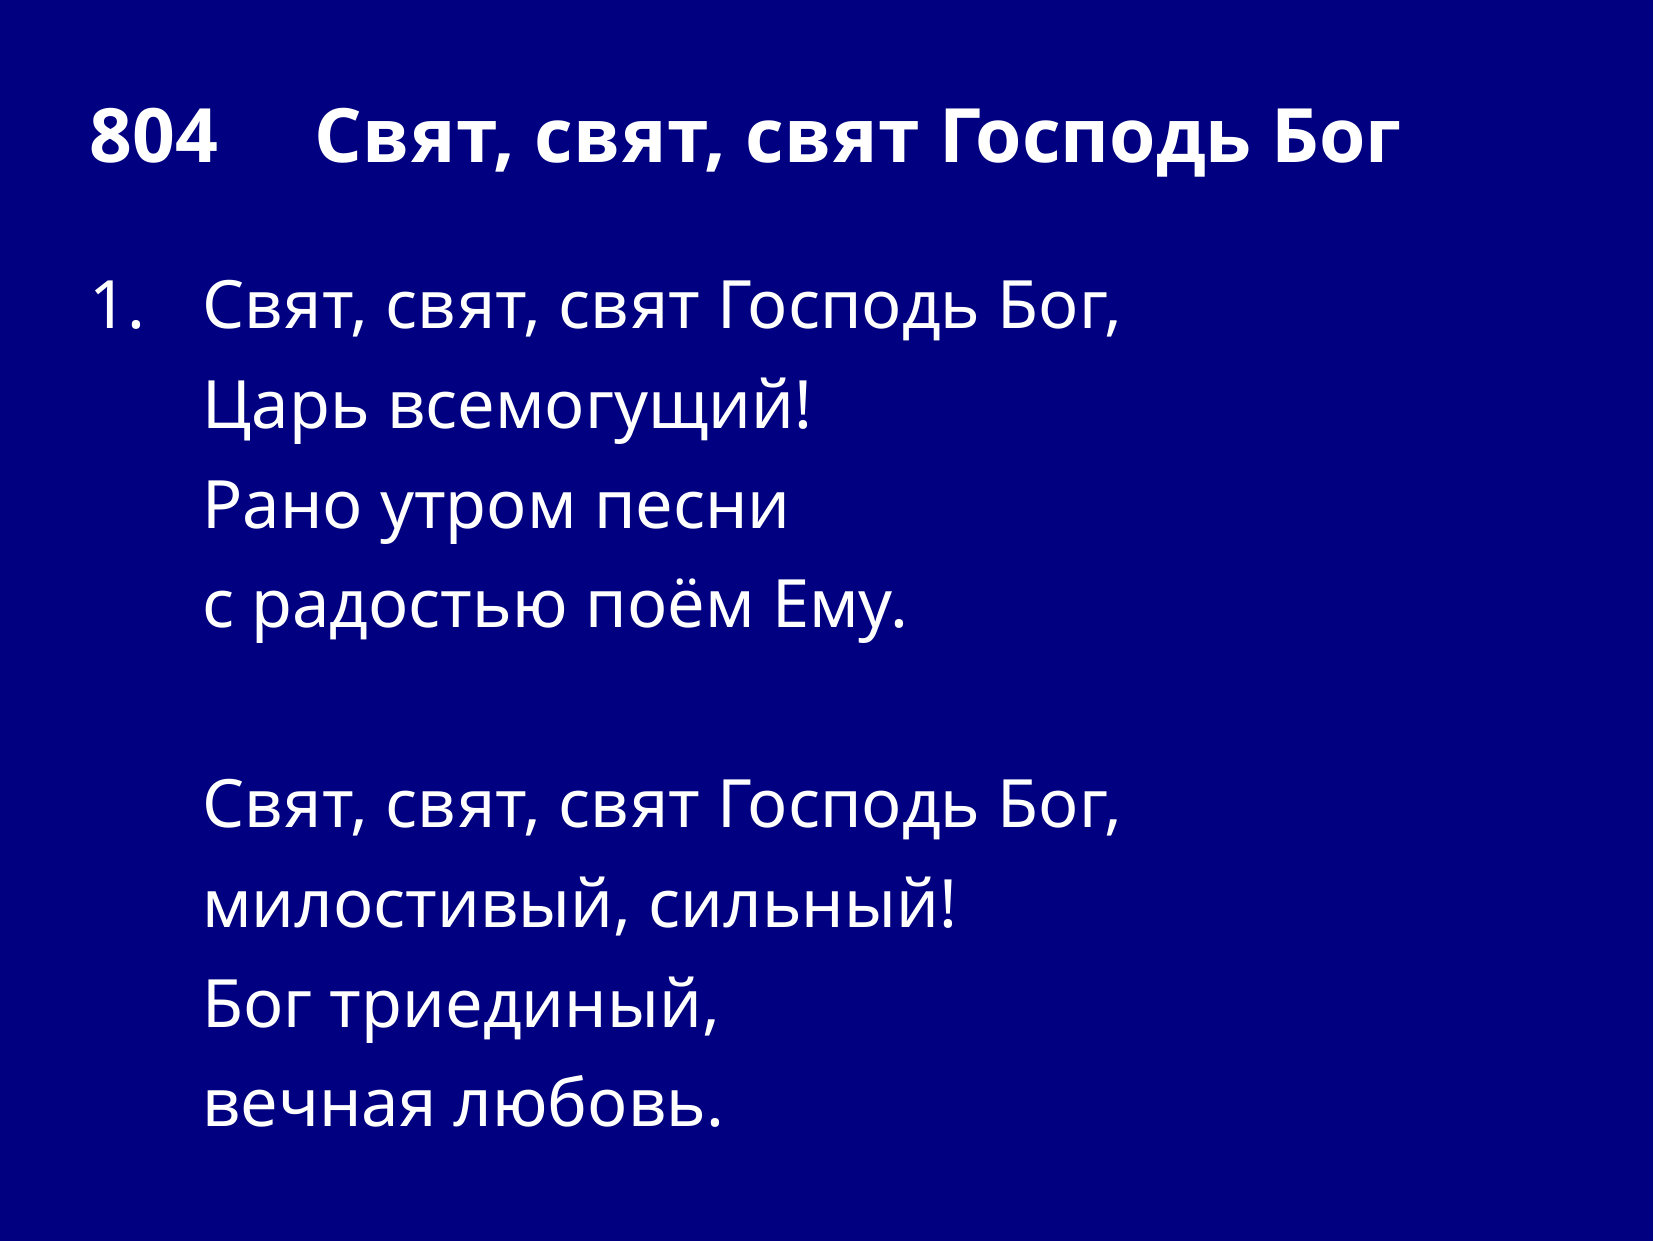

804	Свят, свят, свят Господь Бог
1.	Свят, свят, свят Господь Бог,
	Царь всемогущий!
	Рано утром песни
	с радостью поём Ему.
	Свят, свят, свят Господь Бог,
	милостивый, сильный!
	Бог триединый,
	вечная любовь.